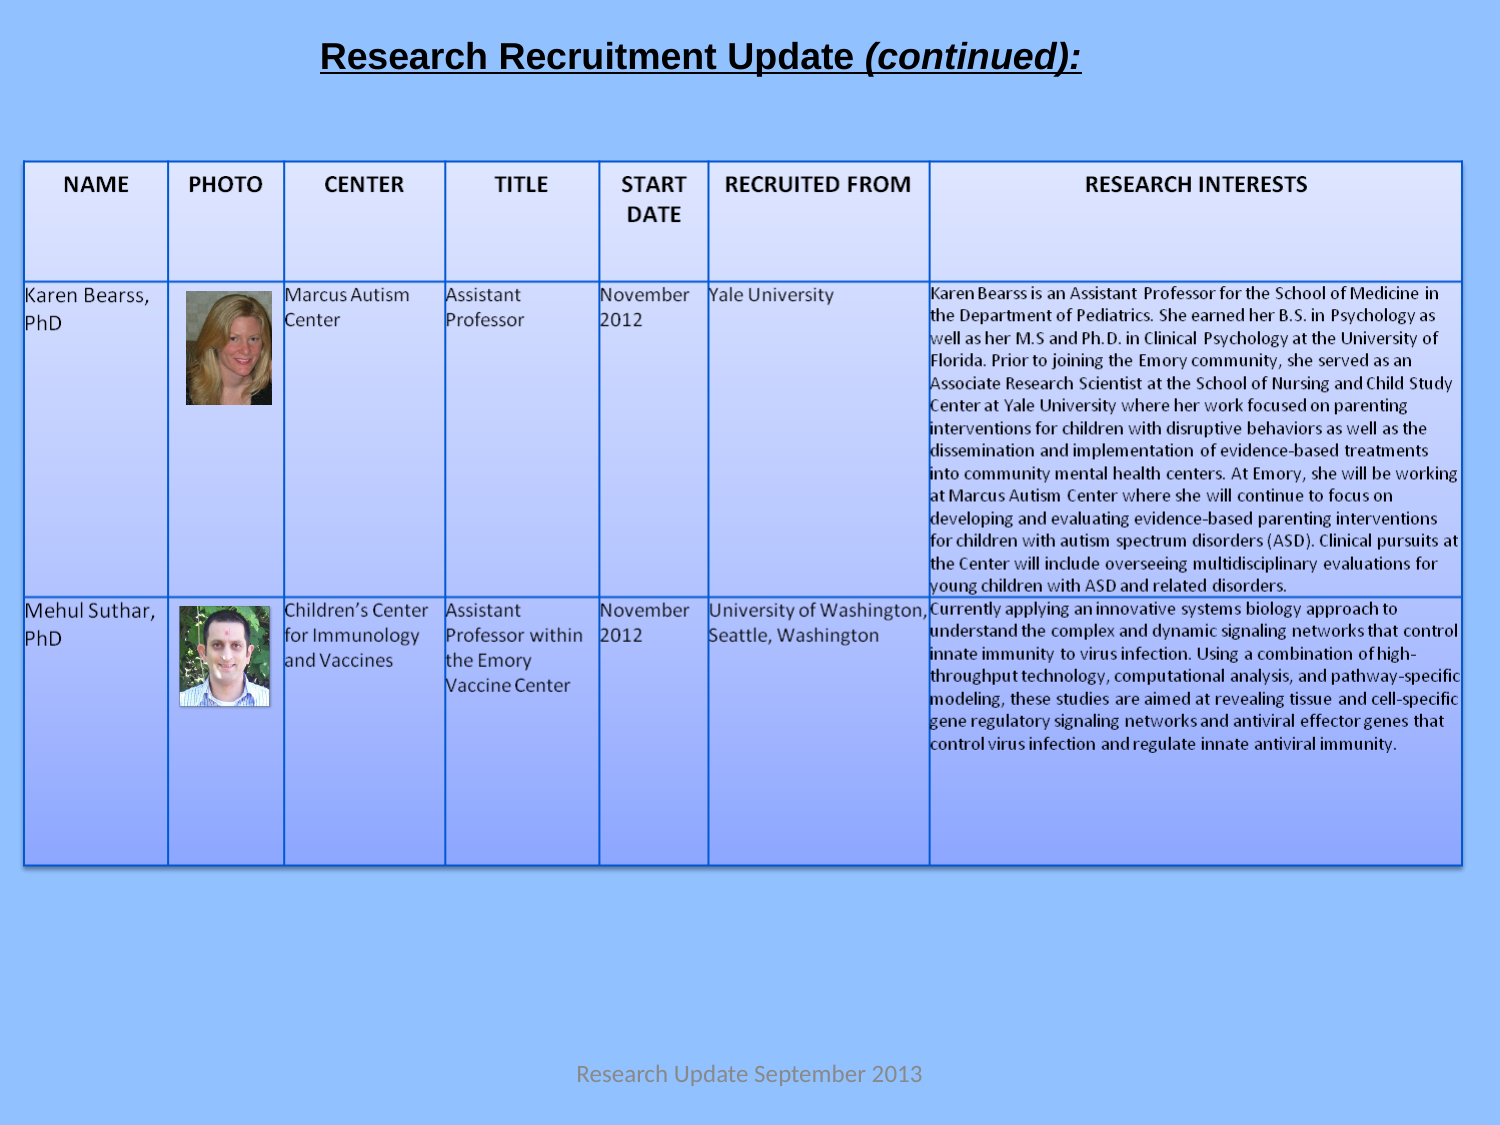

Research Recruitment Update (continued):
Research Update September 2013